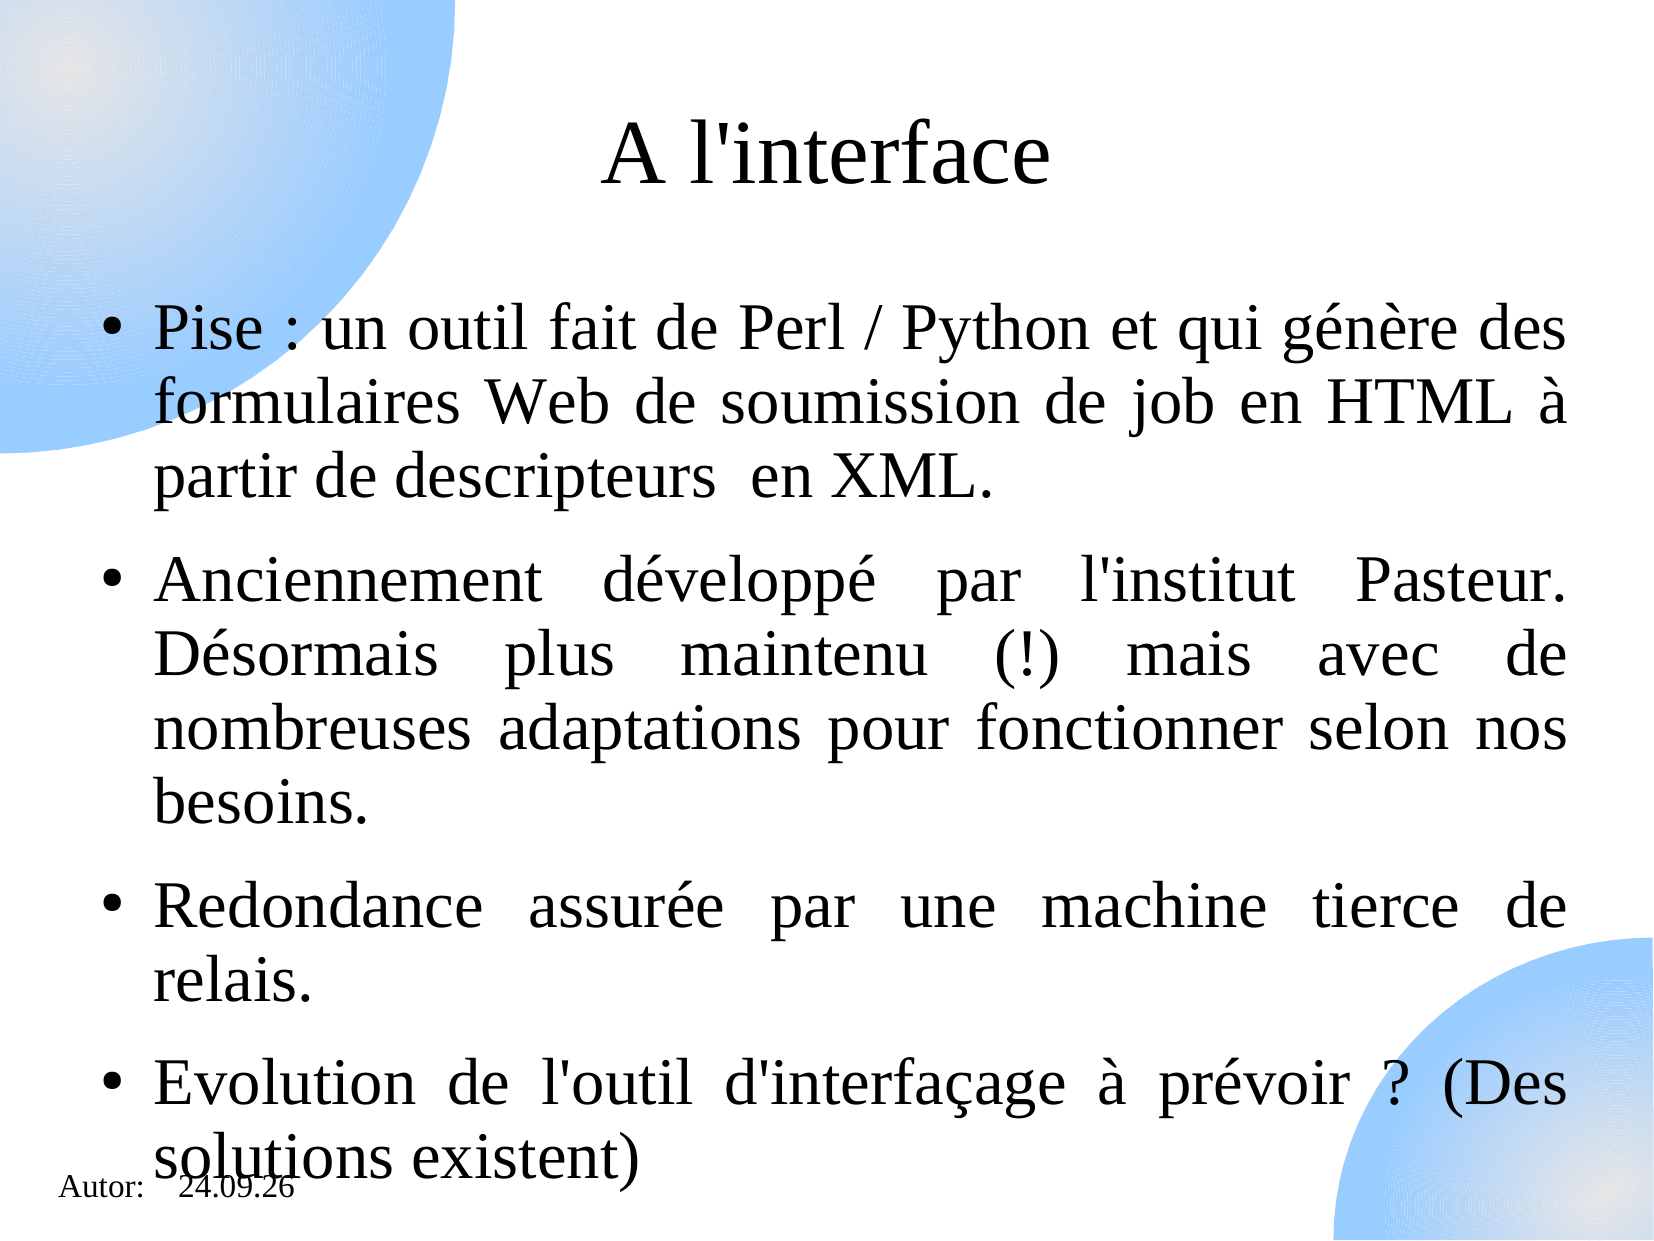

# A l'interface
Pise : un outil fait de Perl / Python et qui génère des formulaires Web de soumission de job en HTML à partir de descripteurs en XML.
Anciennement développé par l'institut Pasteur. Désormais plus maintenu (!) mais avec de nombreuses adaptations pour fonctionner selon nos besoins.
Redondance assurée par une machine tierce de relais.
Evolution de l'outil d'interfaçage à prévoir ? (Des solutions existent)